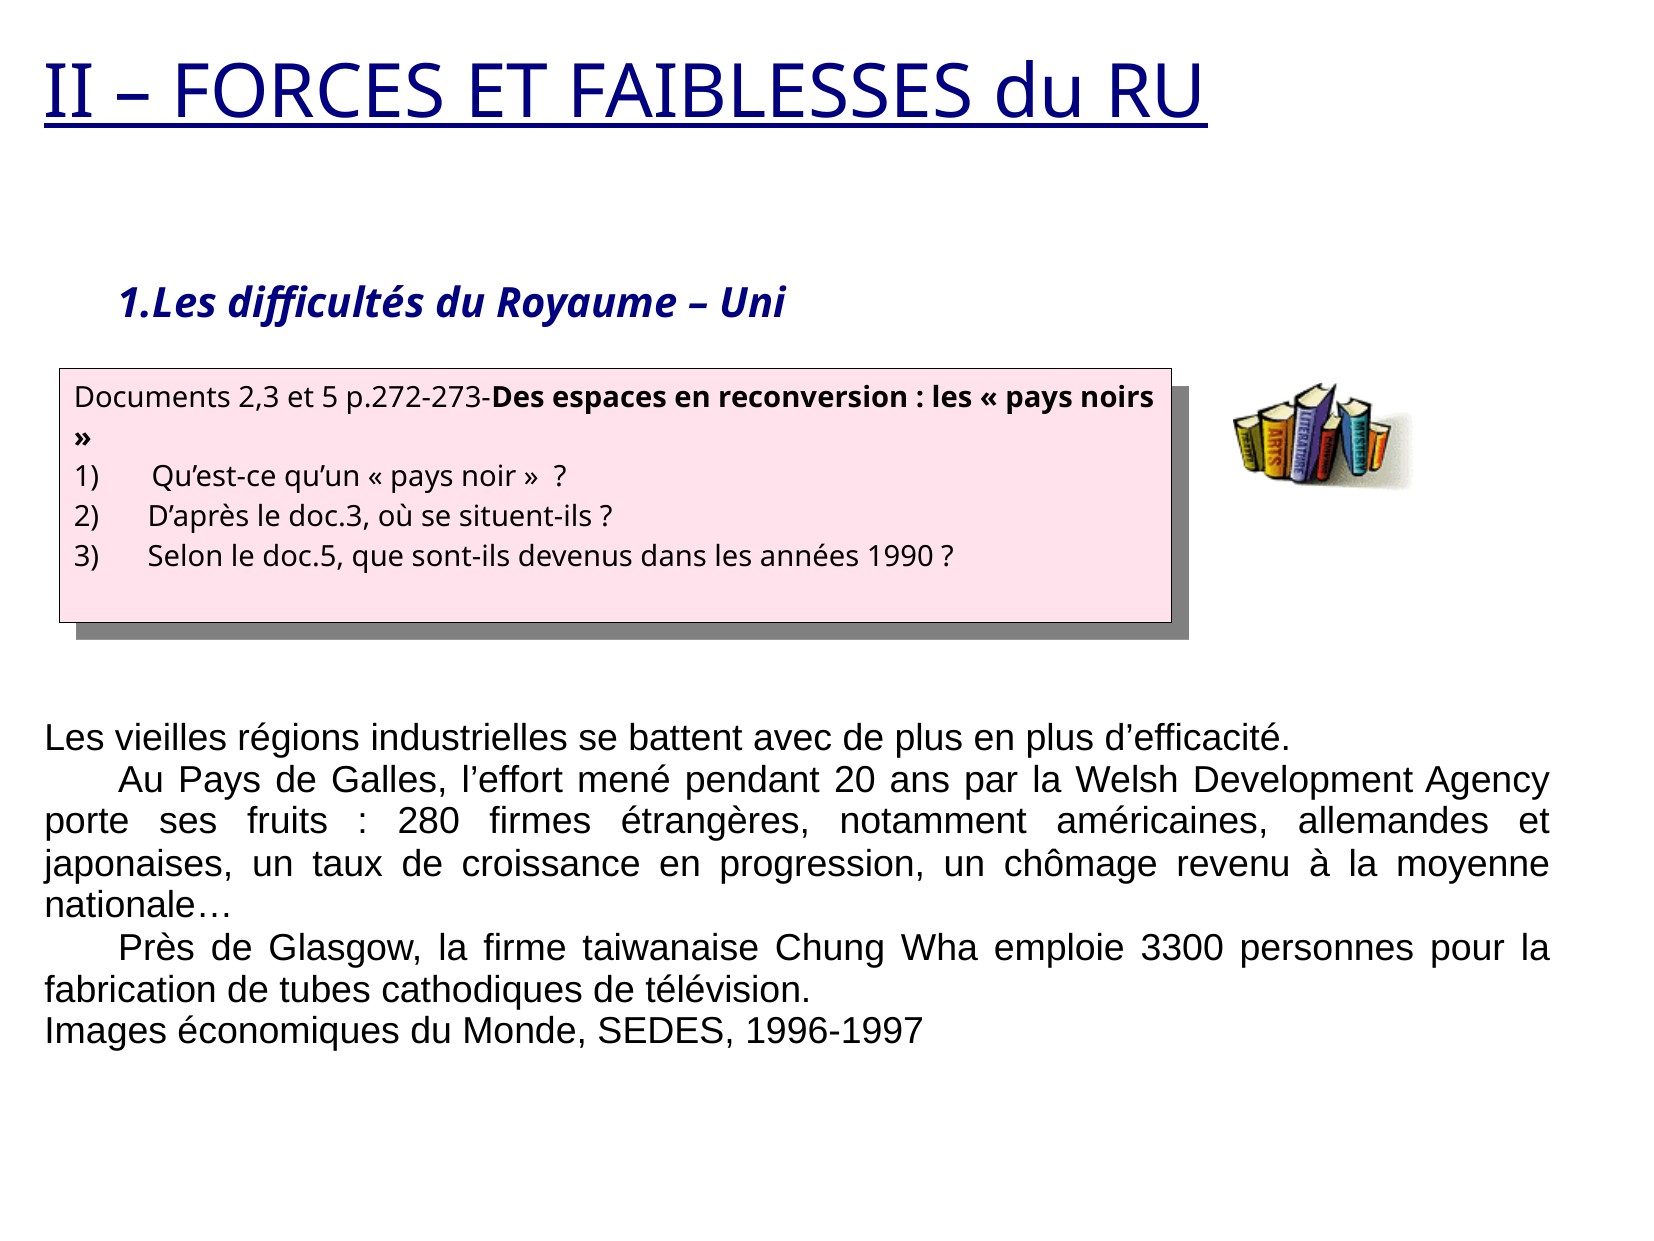

II – FORCES ET FAIBLESSES du RU
1.Les difficultés du Royaume – Uni
Documents 2,3 et 5 p.272-273-Des espaces en reconversion : les « pays noirs »
1) Qu’est-ce qu’un « pays noir » ?
2)	D’après le doc.3, où se situent-ils ?
3)	Selon le doc.5, que sont-ils devenus dans les années 1990 ?
Les vieilles régions industrielles se battent avec de plus en plus d’efficacité.
	Au Pays de Galles, l’effort mené pendant 20 ans par la Welsh Development Agency porte ses fruits : 280 firmes étrangères, notamment américaines, allemandes et japonaises, un taux de croissance en progression, un chômage revenu à la moyenne nationale…
	Près de Glasgow, la firme taiwanaise Chung Wha emploie 3300 personnes pour la fabrication de tubes cathodiques de télévision.
Images économiques du Monde, SEDES, 1996-1997